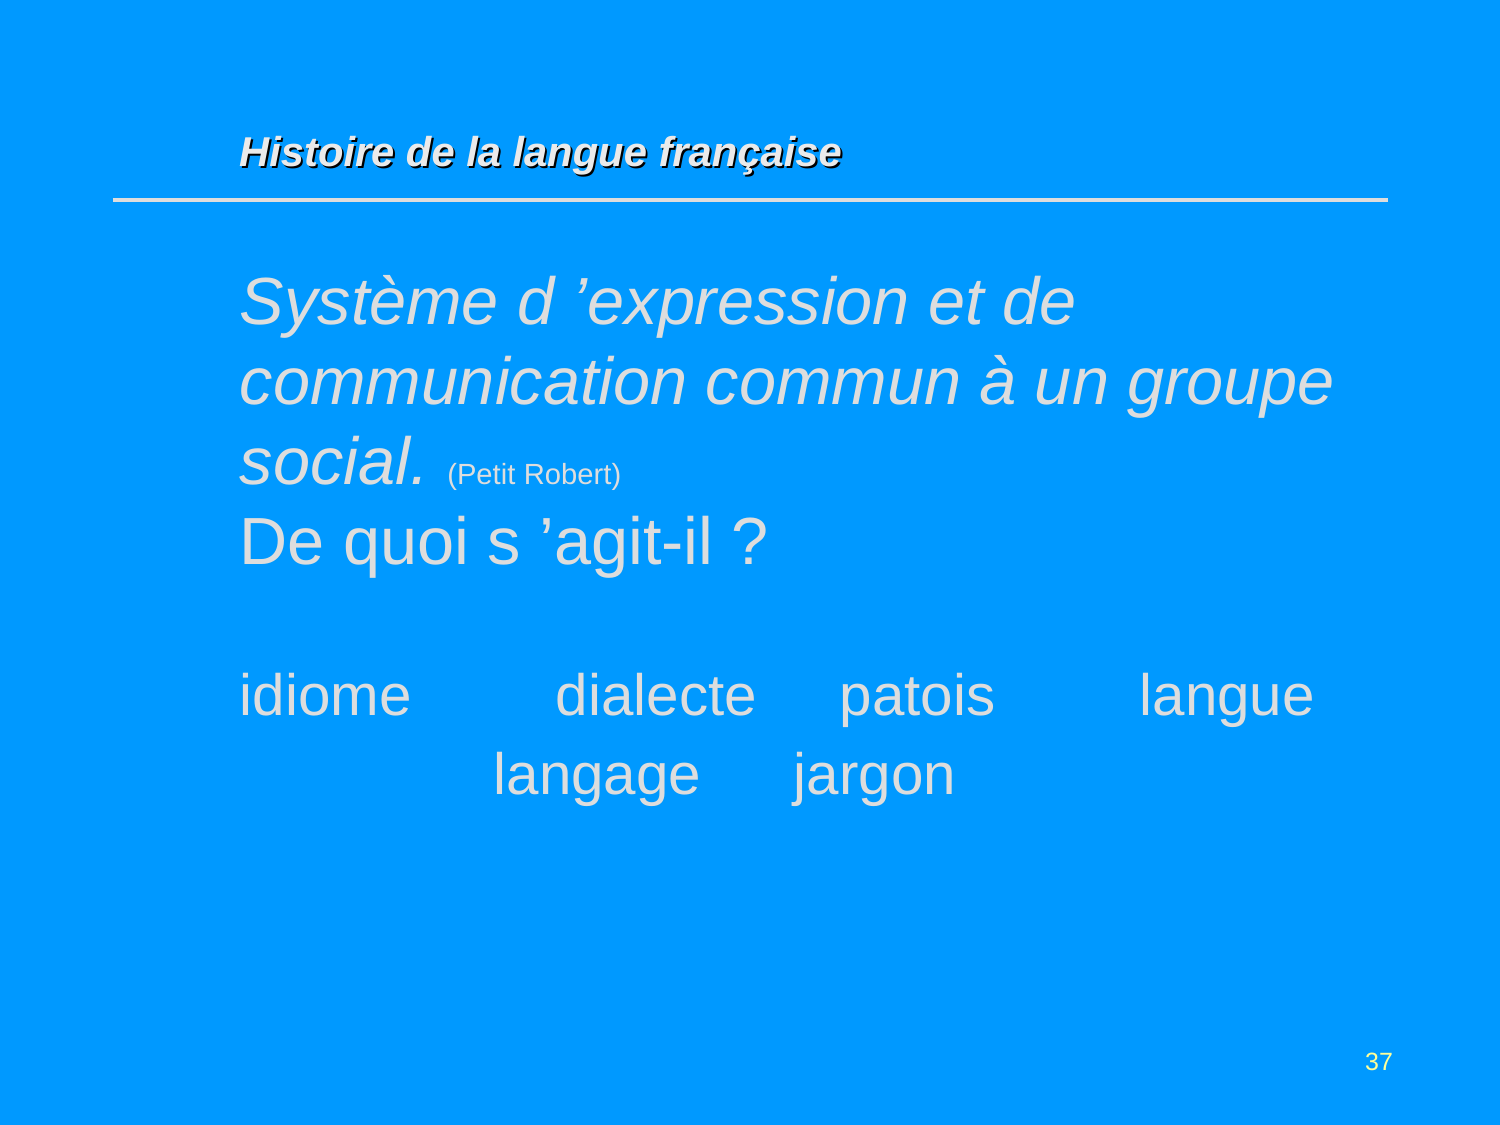

Histoire de la langue française
Système d ’expression et de communication commun à un groupe social. (Petit Robert)
De quoi s ’agit-il ?
idiome	 dialecte	patois	langue
langage 	jargon
37